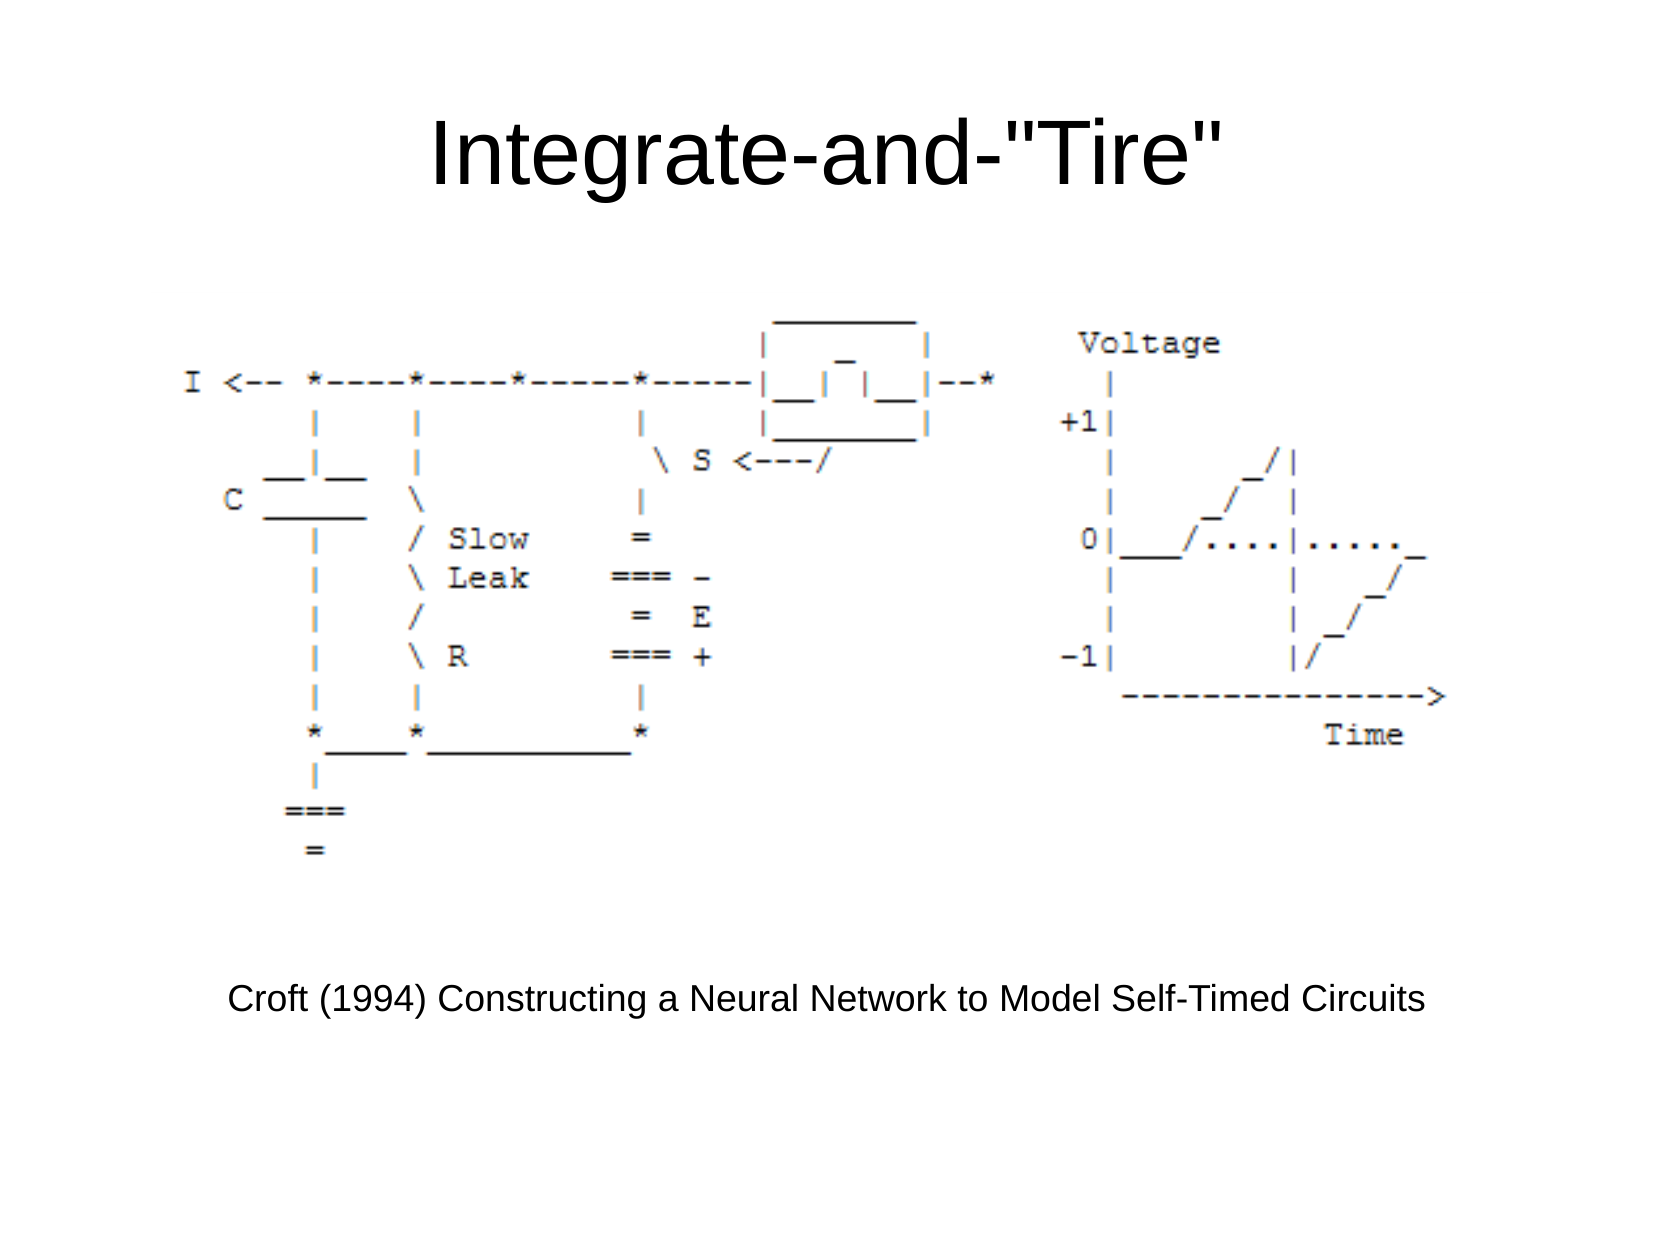

# Integrate-and-"Tire"
Croft (1994) Constructing a Neural Network to Model Self-Timed Circuits